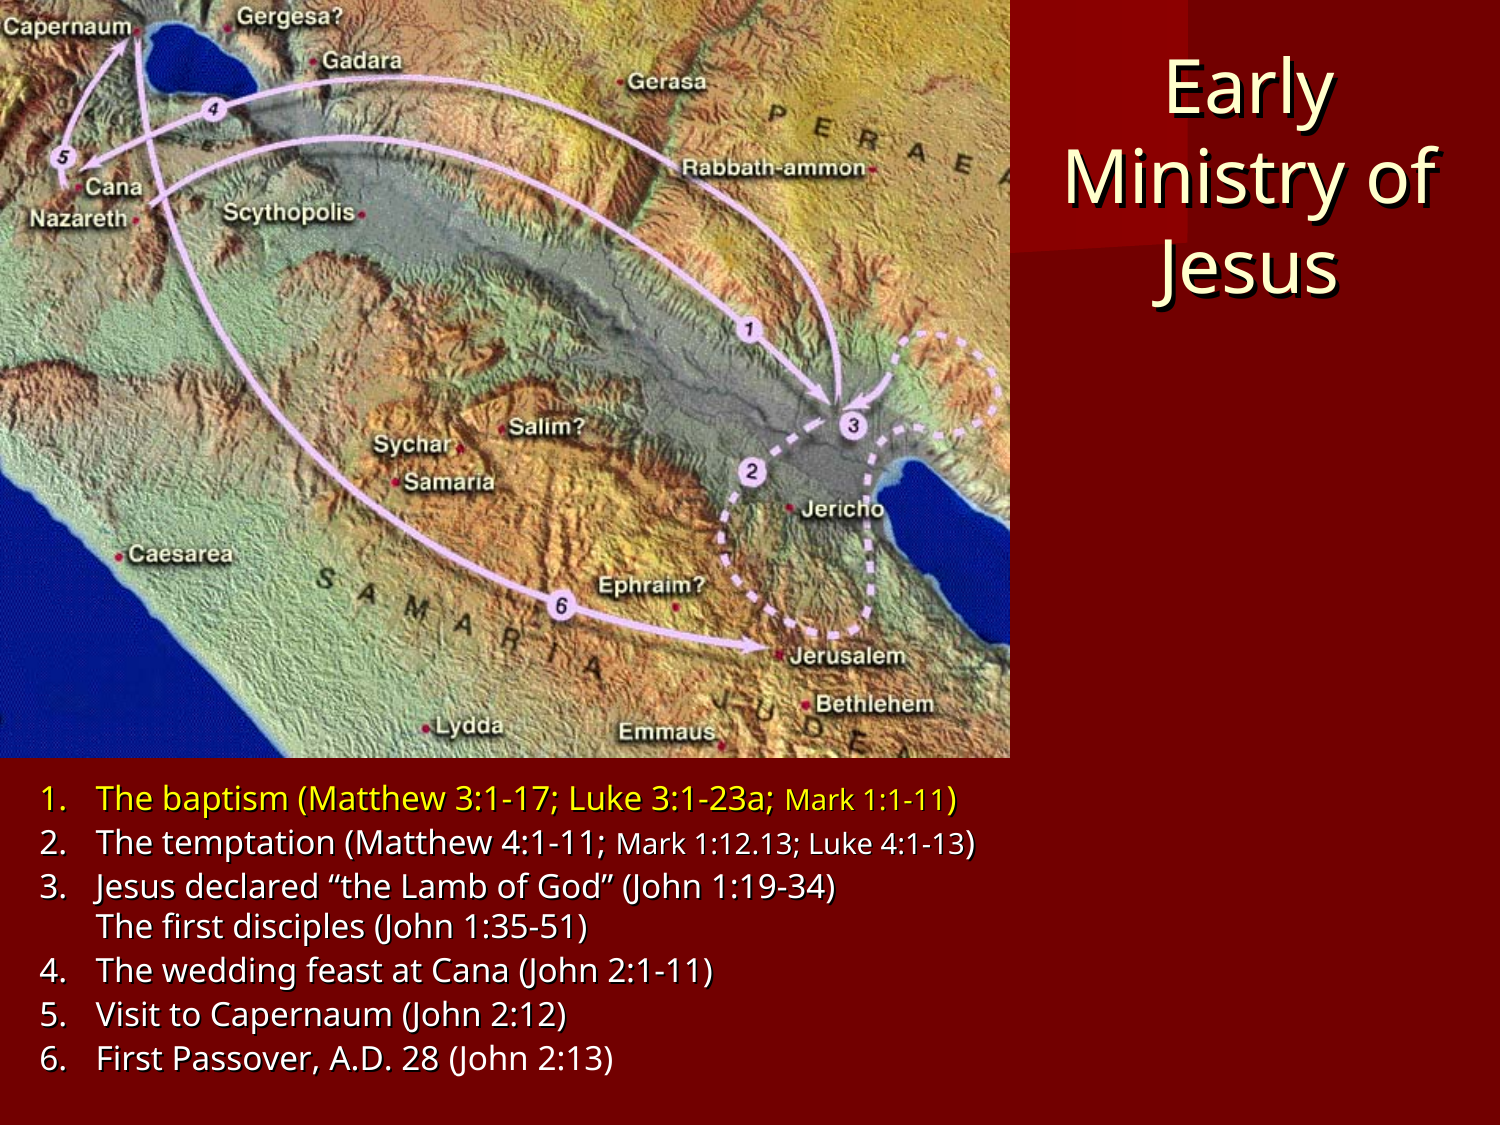

# Early Ministry of Jesus
The baptism (Matthew 3:1-17; Luke 3:1-23a; Mark 1:1-11)
The temptation (Matthew 4:1-11; Mark 1:12.13; Luke 4:1-13)
Jesus declared “the Lamb of God” (John 1:19-34)
The first disciples (John 1:35-51)
The wedding feast at Cana (John 2:1-11)
Visit to Capernaum (John 2:12)
First Passover, A.D. 28 (John 2:13)